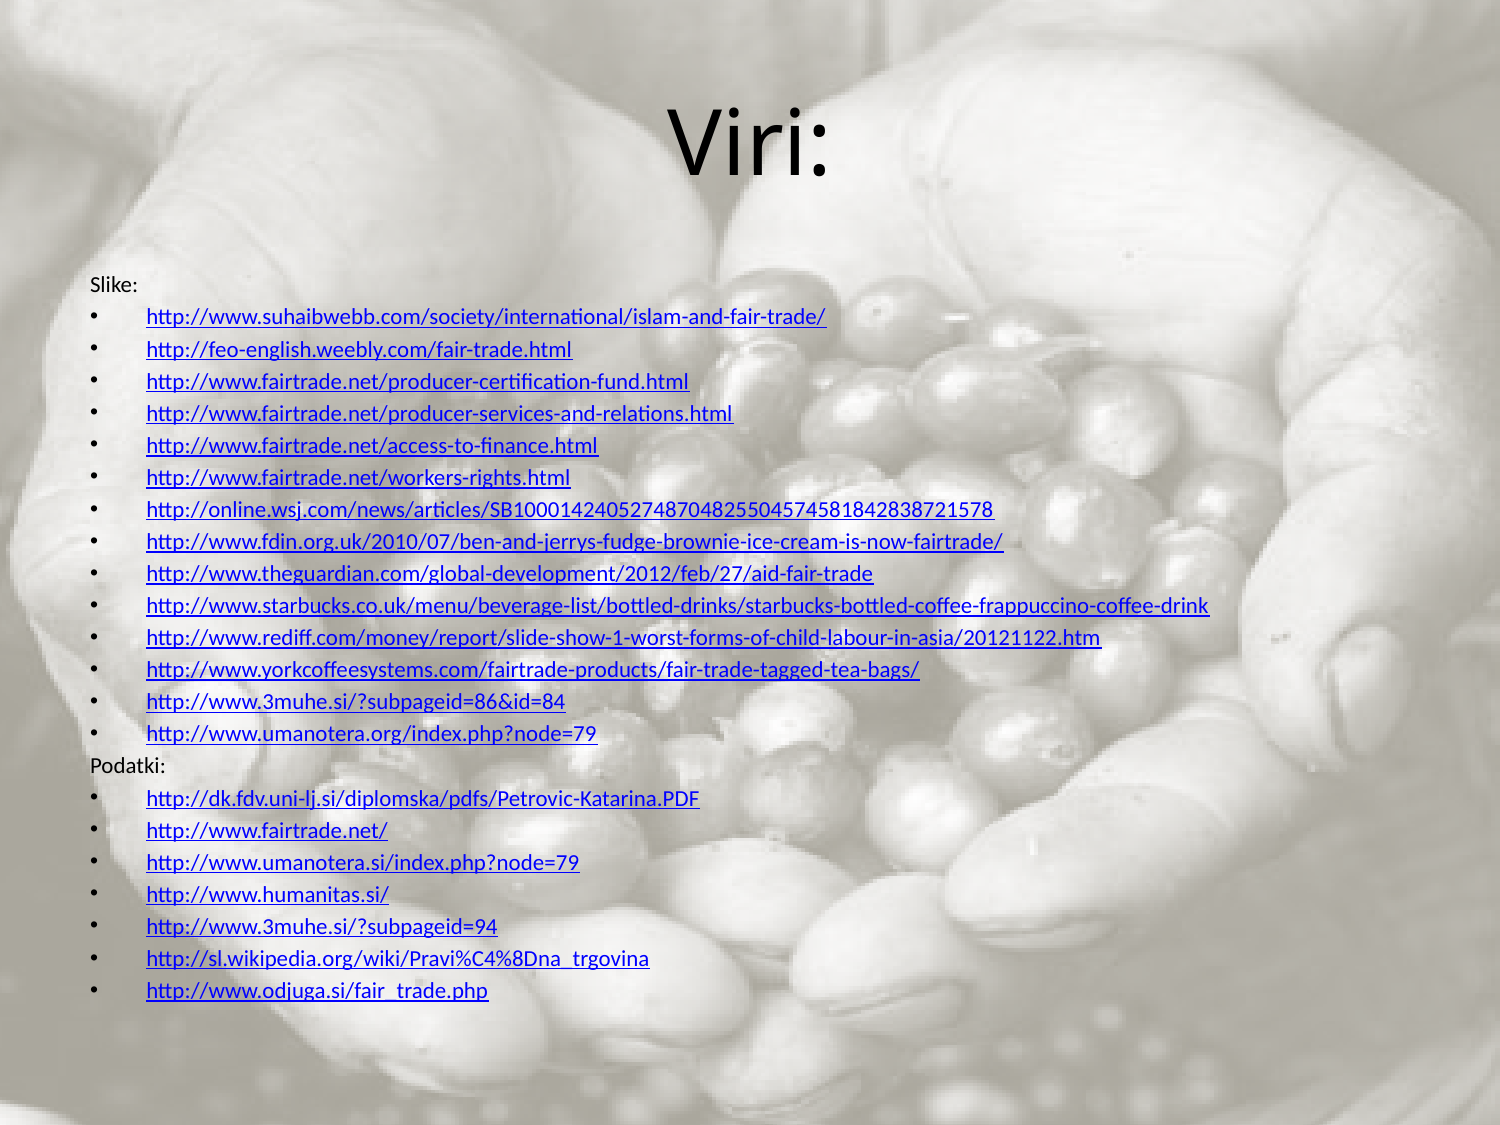

# Viri:
Slike:
http://www.suhaibwebb.com/society/international/islam-and-fair-trade/
http://feo-english.weebly.com/fair-trade.html
http://www.fairtrade.net/producer-certification-fund.html
http://www.fairtrade.net/producer-services-and-relations.html
http://www.fairtrade.net/access-to-finance.html
http://www.fairtrade.net/workers-rights.html
http://online.wsj.com/news/articles/SB10001424052748704825504574581842838721578
http://www.fdin.org.uk/2010/07/ben-and-jerrys-fudge-brownie-ice-cream-is-now-fairtrade/
http://www.theguardian.com/global-development/2012/feb/27/aid-fair-trade
http://www.starbucks.co.uk/menu/beverage-list/bottled-drinks/starbucks-bottled-coffee-frappuccino-coffee-drink
http://www.rediff.com/money/report/slide-show-1-worst-forms-of-child-labour-in-asia/20121122.htm
http://www.yorkcoffeesystems.com/fairtrade-products/fair-trade-tagged-tea-bags/
http://www.3muhe.si/?subpageid=86&id=84
http://www.umanotera.org/index.php?node=79
Podatki:
http://dk.fdv.uni-lj.si/diplomska/pdfs/Petrovic-Katarina.PDF
http://www.fairtrade.net/
http://www.umanotera.si/index.php?node=79
http://www.humanitas.si/
http://www.3muhe.si/?subpageid=94
http://sl.wikipedia.org/wiki/Pravi%C4%8Dna_trgovina
http://www.odjuga.si/fair_trade.php